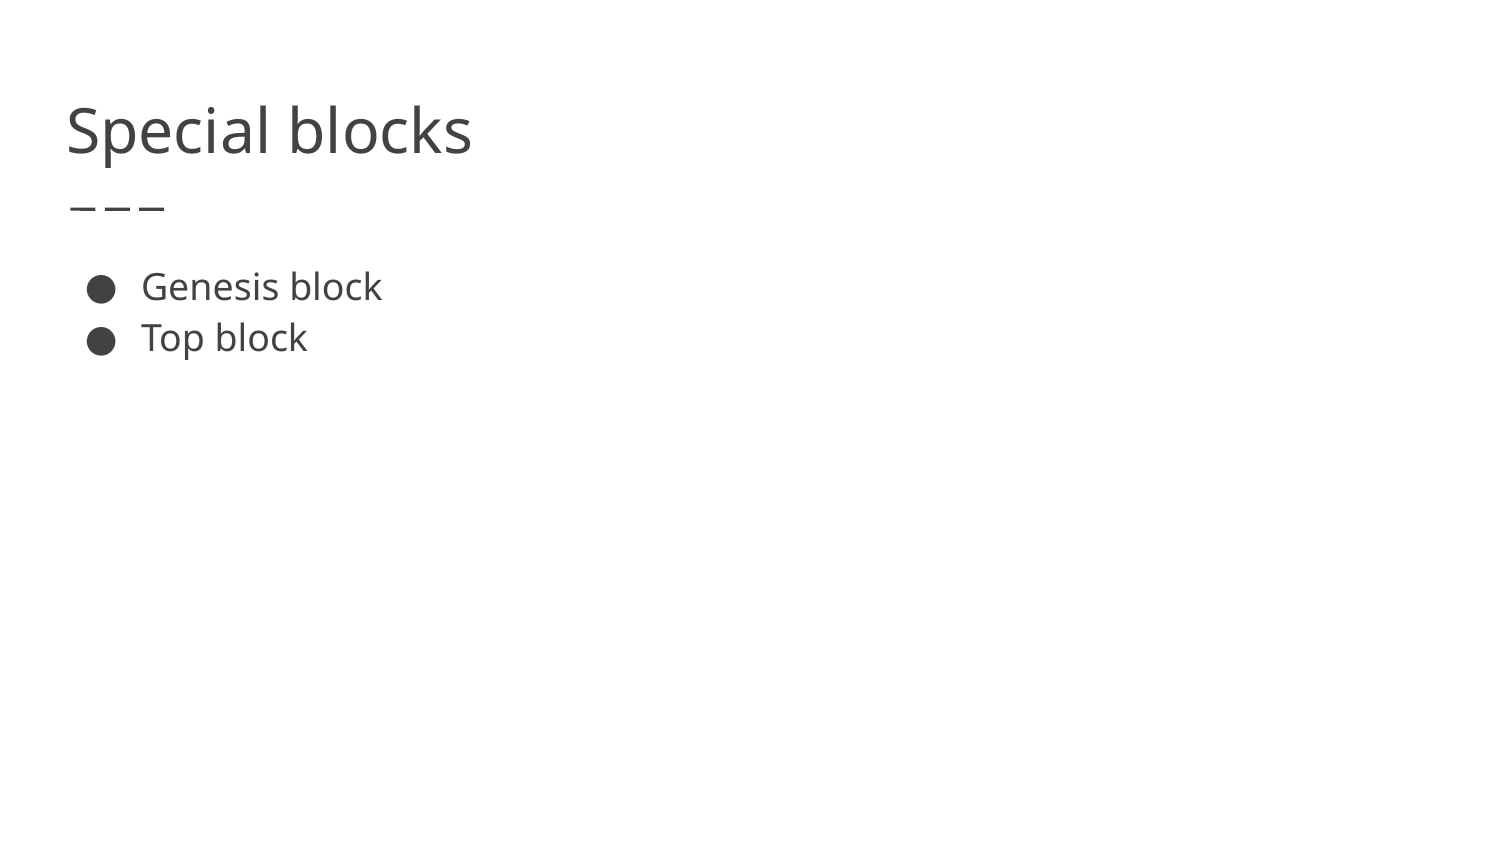

# Special blocks
Genesis block
Top block